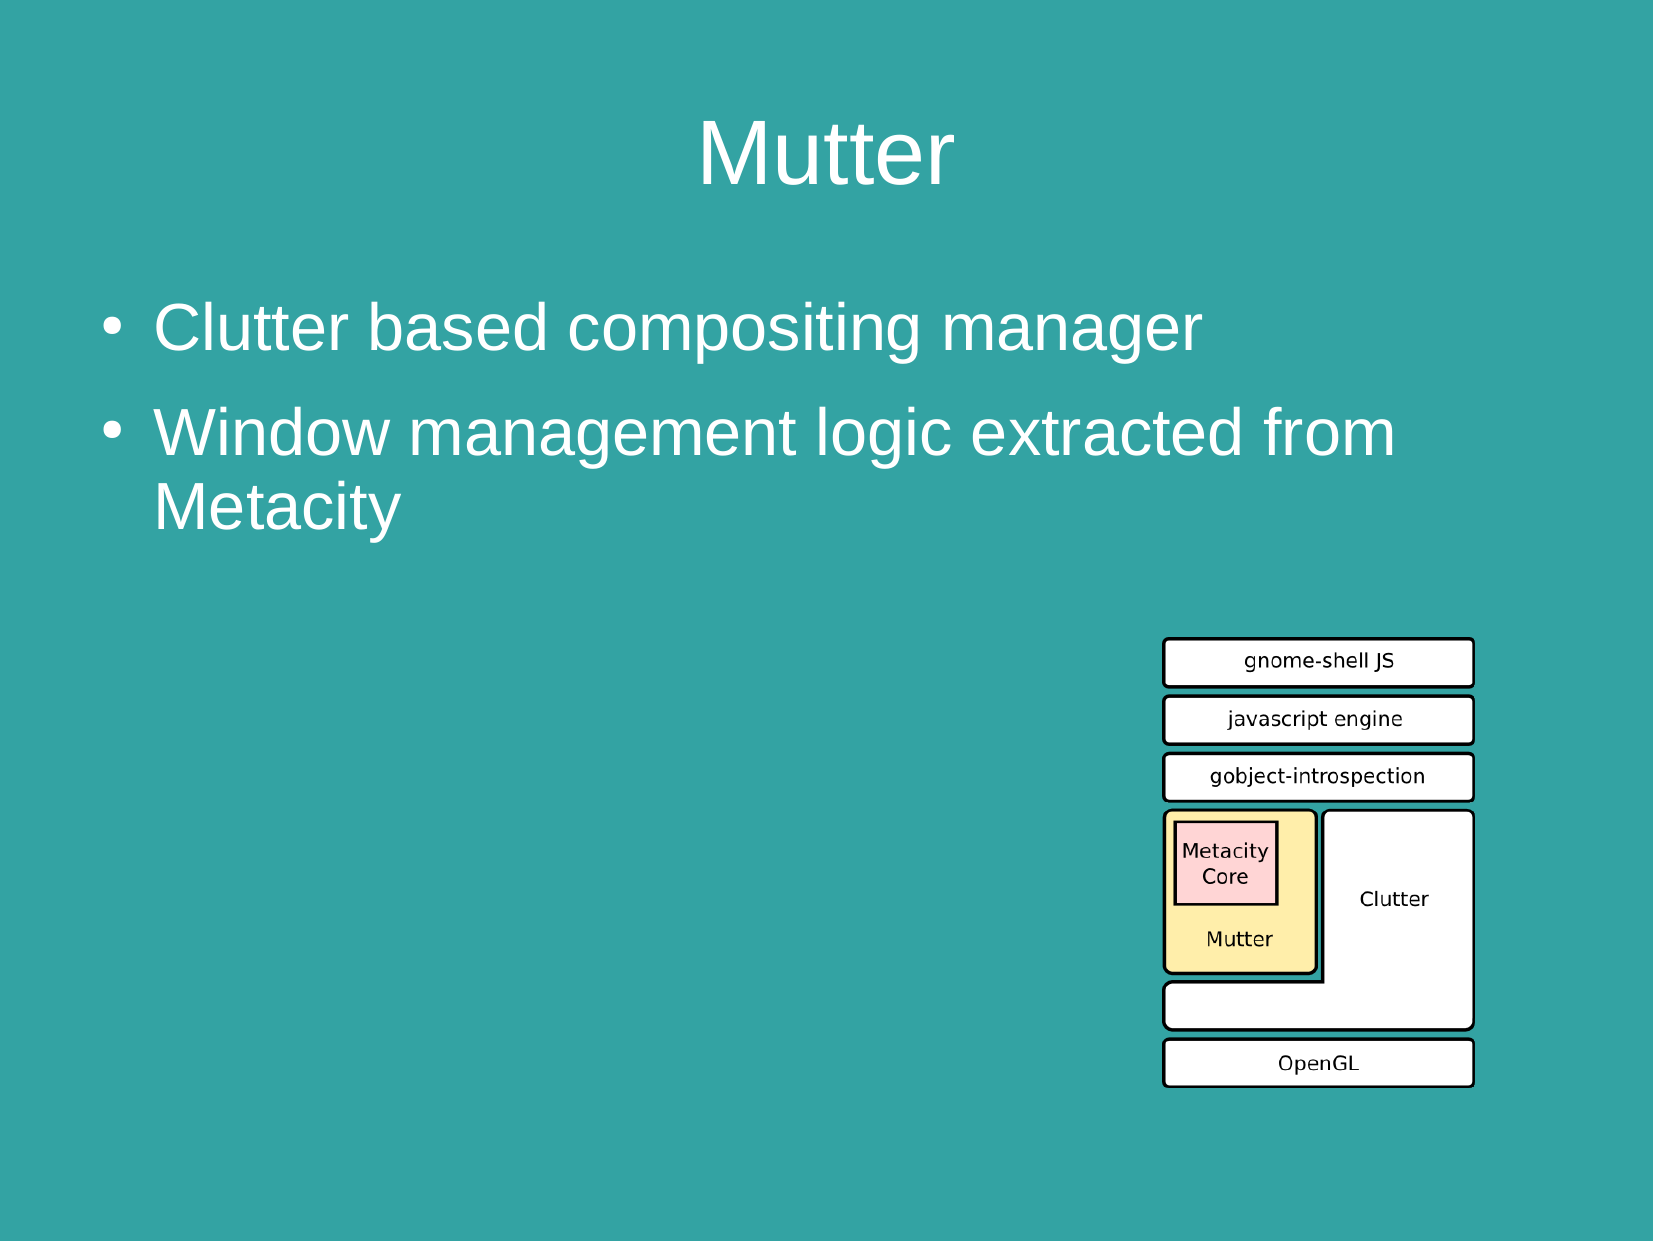

# Mutter
Clutter based compositing manager
Window management logic extracted from Metacity